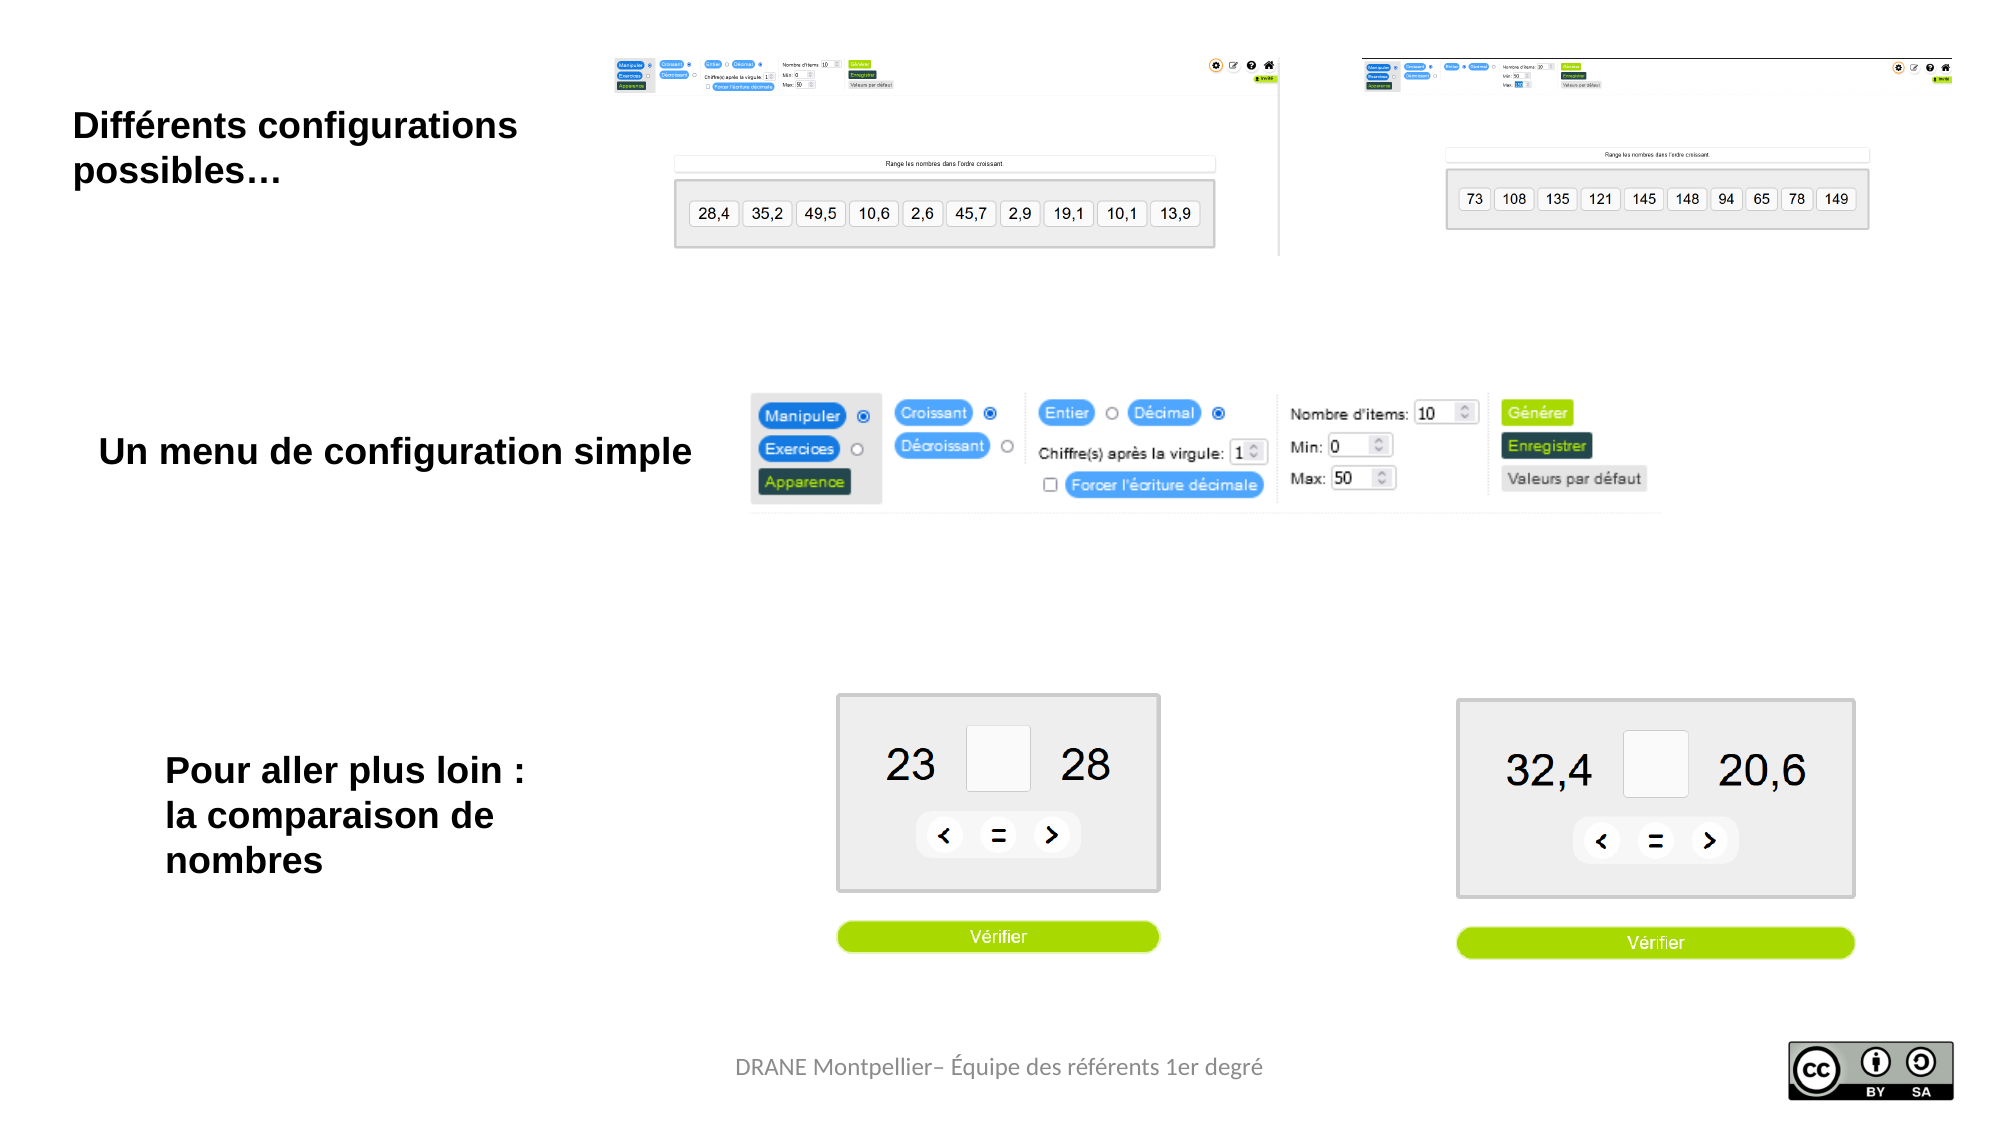

Différents configurations possibles…
Un menu de configuration simple
Pour aller plus loin : la comparaison de nombres
DRANE Montpellier– Équipe des référents 1er degré